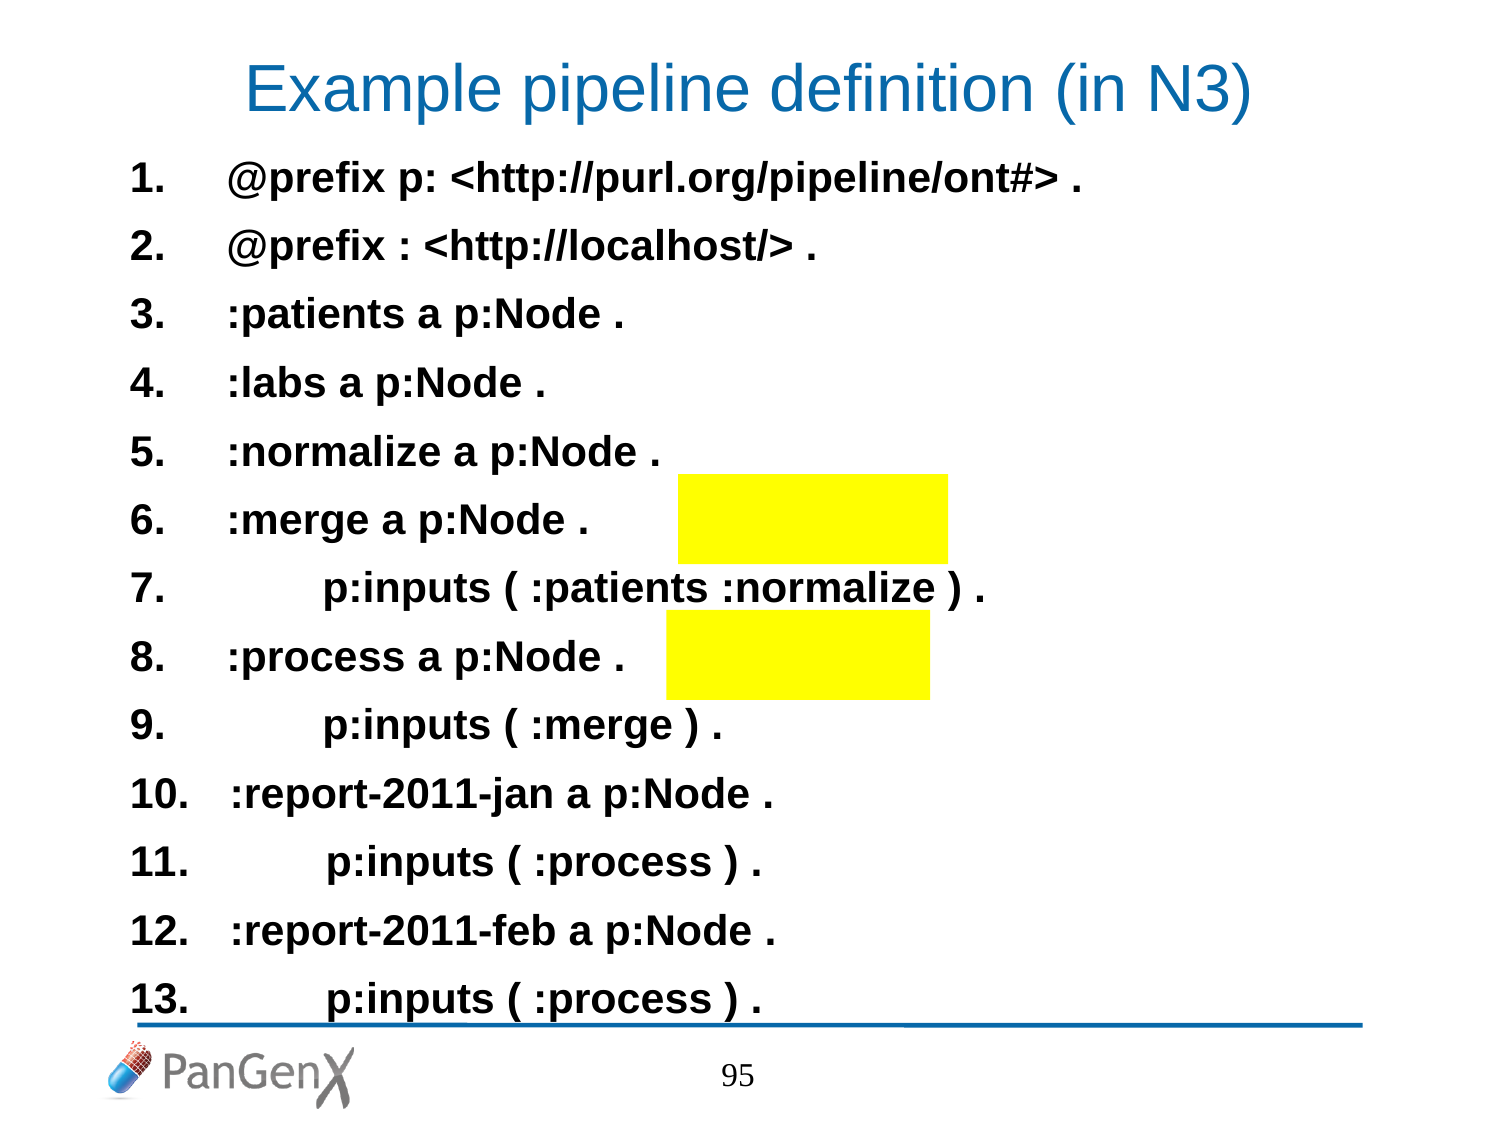

# Example pipeline definition (in N3)
 @prefix p: <http://purl.org/pipeline/ont#> .
 @prefix : <http://localhost/> .
 :patients a p:Node .
 :labs a p:Node .
 :normalize a p:Node .
 :merge a p:Node .
 p:inputs ( :patients :normalize ) .
 :process a p:Node .
 p:inputs ( :merge ) .
 :report-2011-jan a p:Node .
 p:inputs ( :process ) .
 :report-2011-feb a p:Node .
 p:inputs ( :process ) .
95